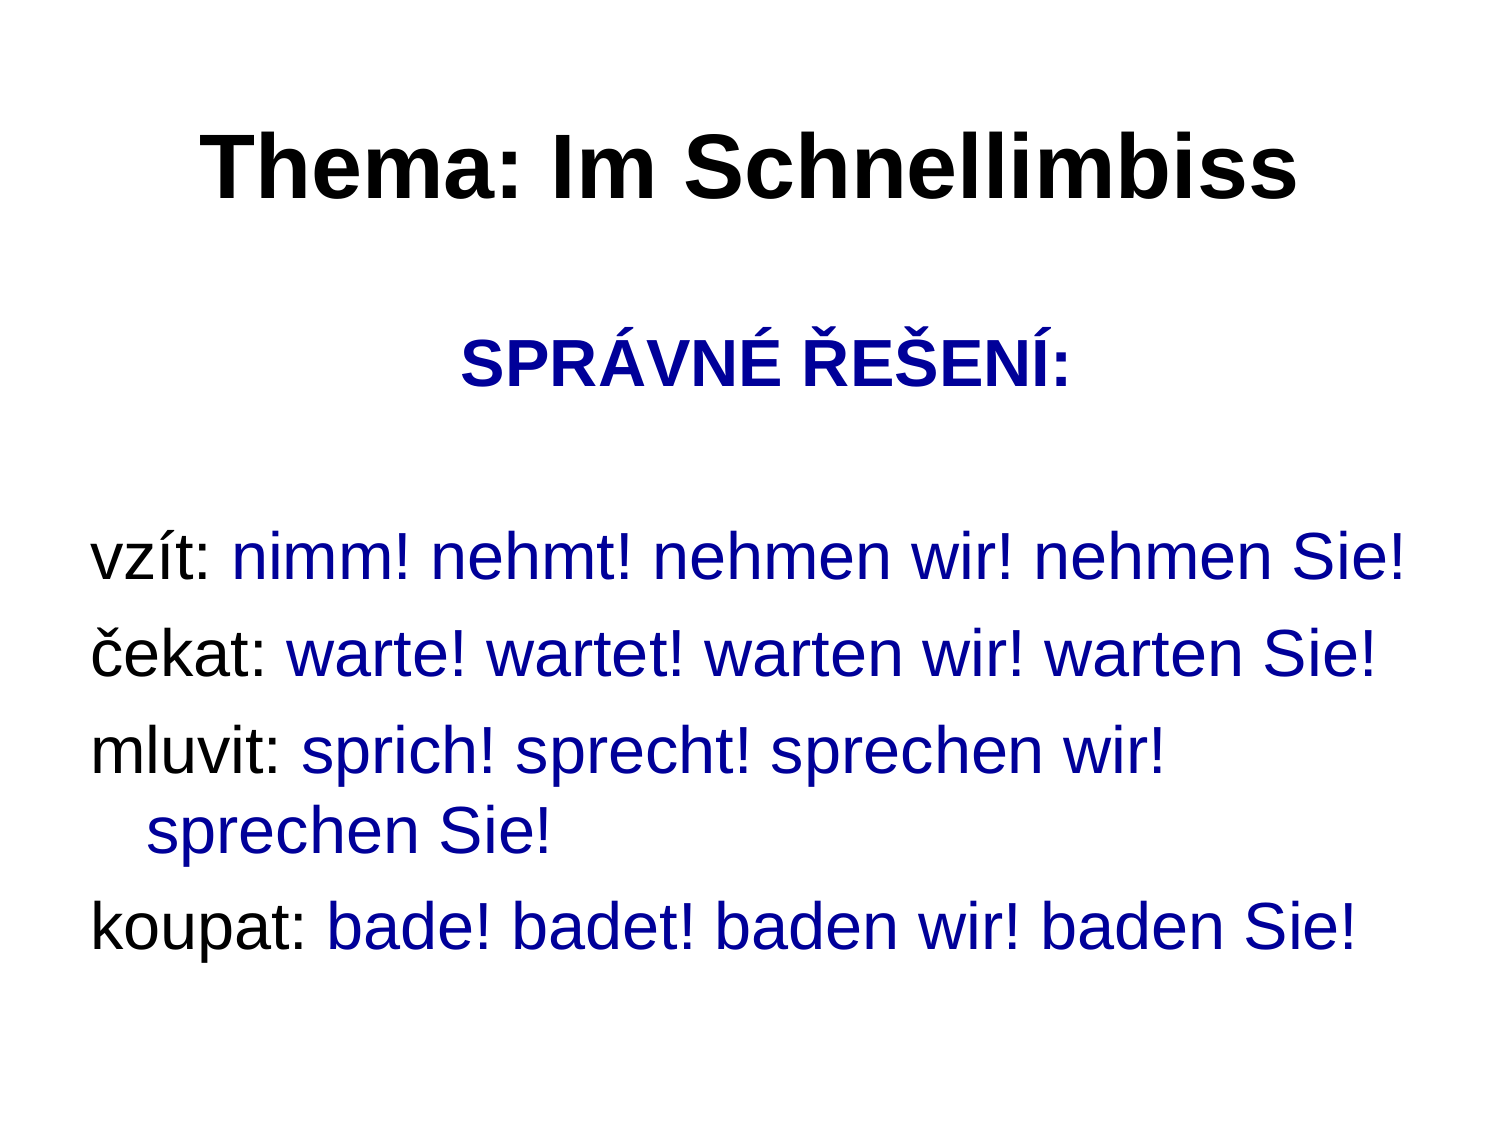

# Thema: Im Schnellimbiss
SPRÁVNÉ ŘEŠENÍ:
vzít: nimm! nehmt! nehmen wir! nehmen Sie!
čekat: warte! wartet! warten wir! warten Sie!
mluvit: sprich! sprecht! sprechen wir! 	sprechen Sie!
koupat: bade! badet! baden wir! baden Sie!